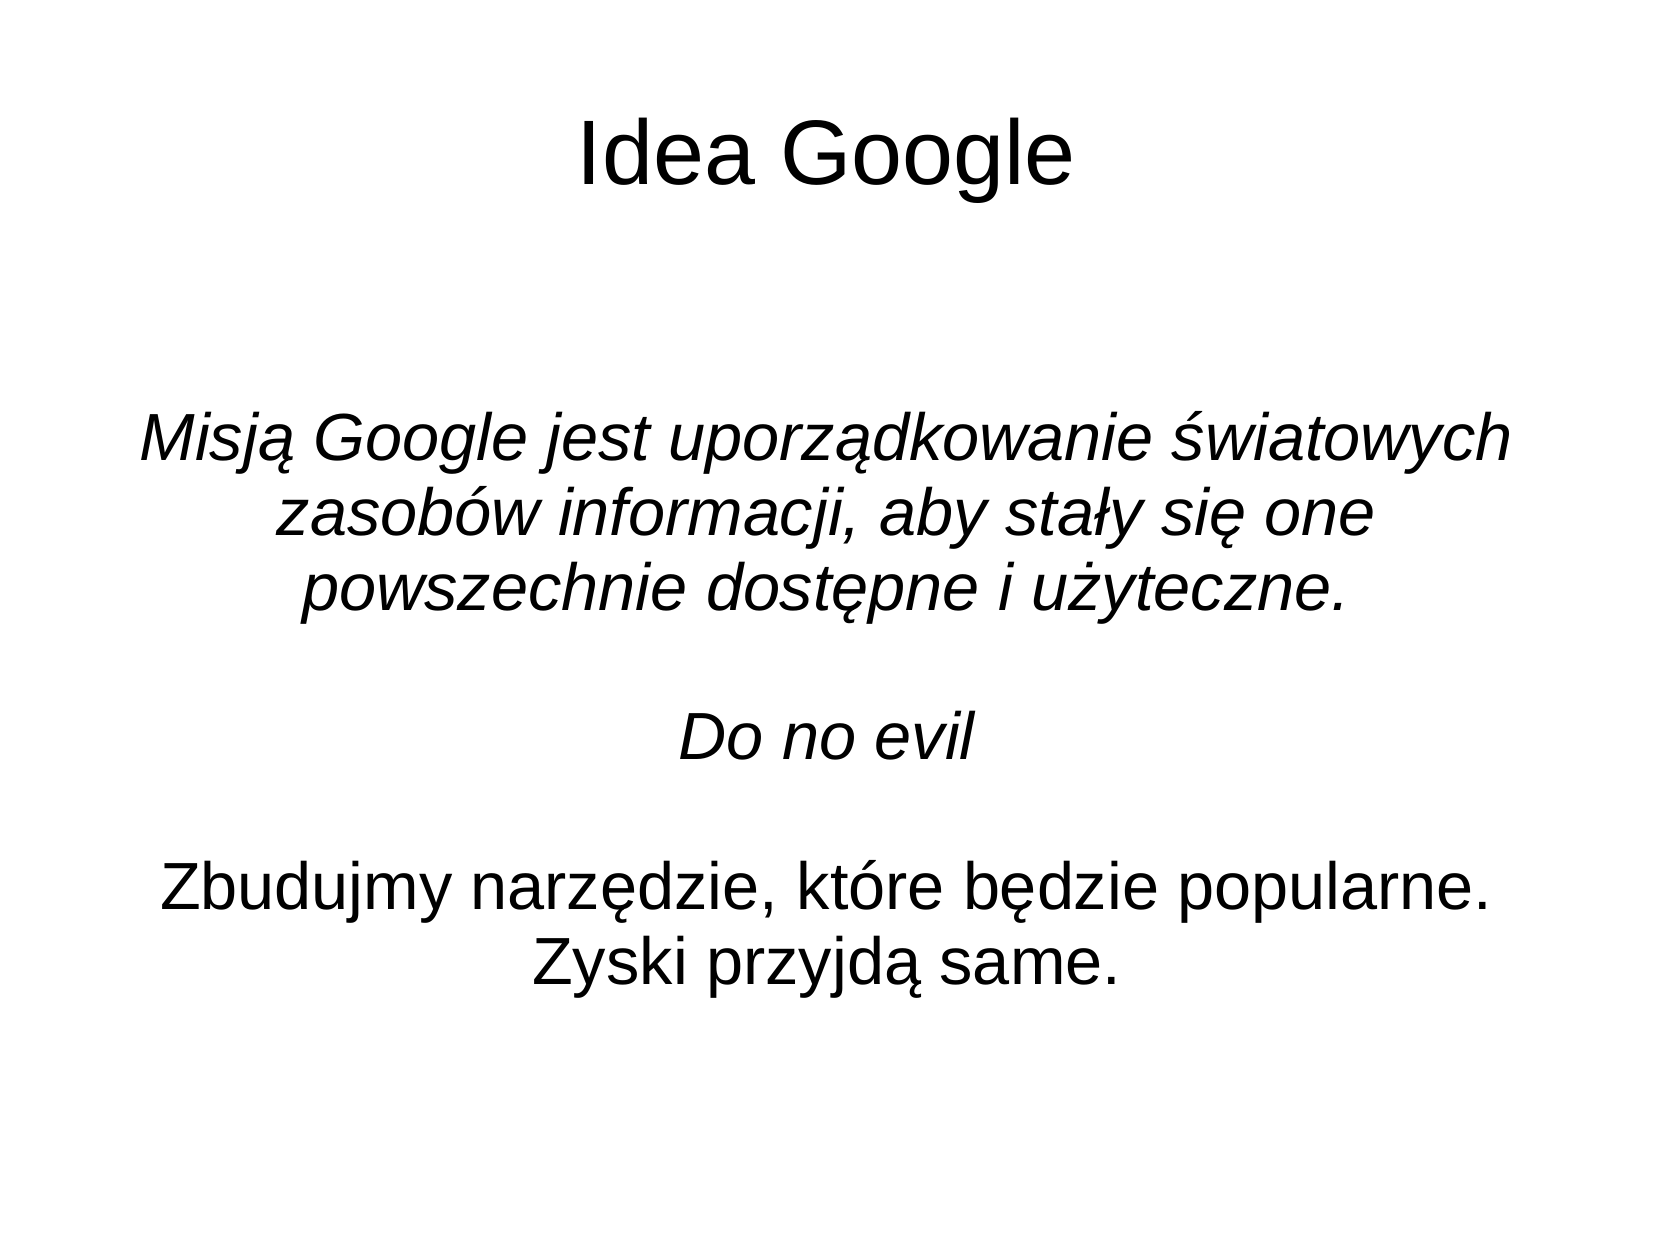

# Idea Google
Misją Google jest uporządkowanie światowych zasobów informacji, aby stały się one powszechnie dostępne i użyteczne.
Do no evil
Zbudujmy narzędzie, które będzie popularne. Zyski przyjdą same.